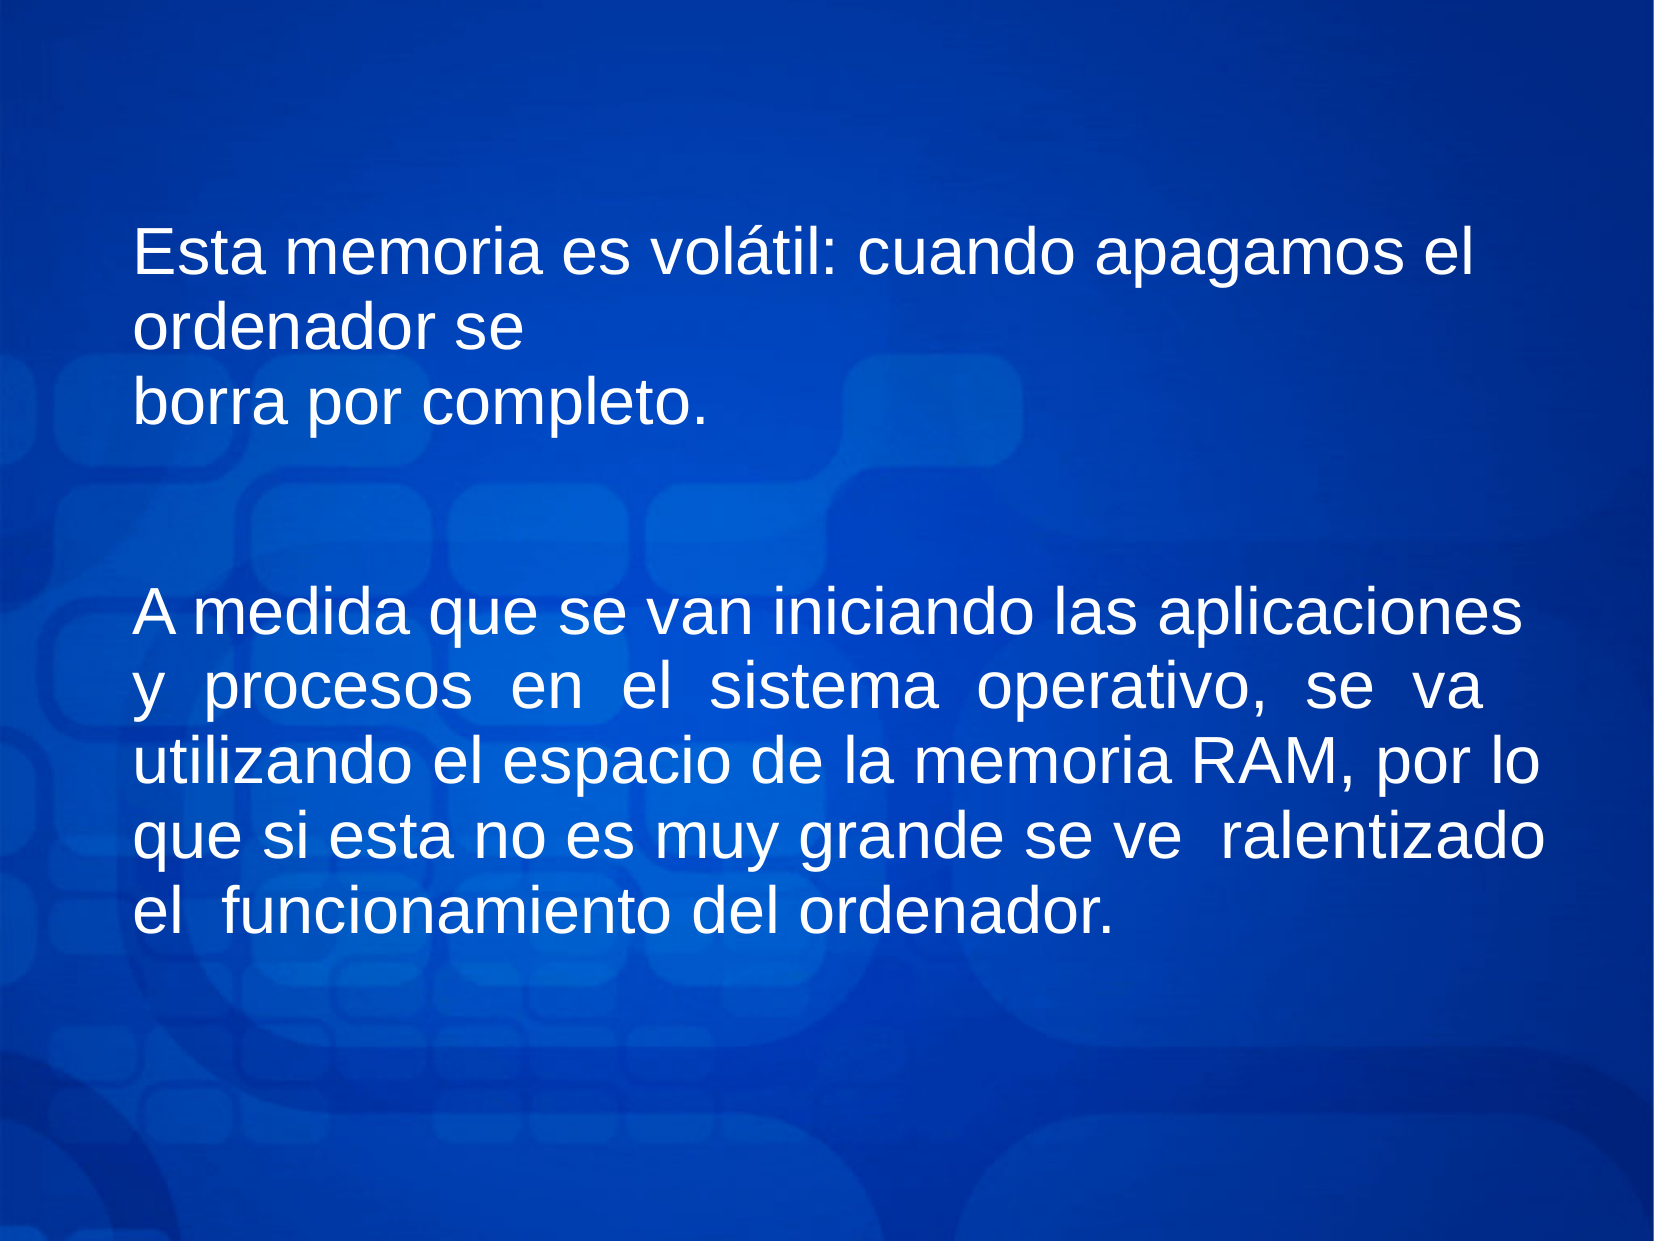

Esta memoria es volátil: cuando apagamos el ordenador se
borra por completo.
A medida que se van iniciando las aplicaciones y procesos en el sistema operativo, se va
utilizando el espacio de la memoria RAM, por lo que si esta no es muy grande se ve ralentizado el funcionamiento del ordenador.